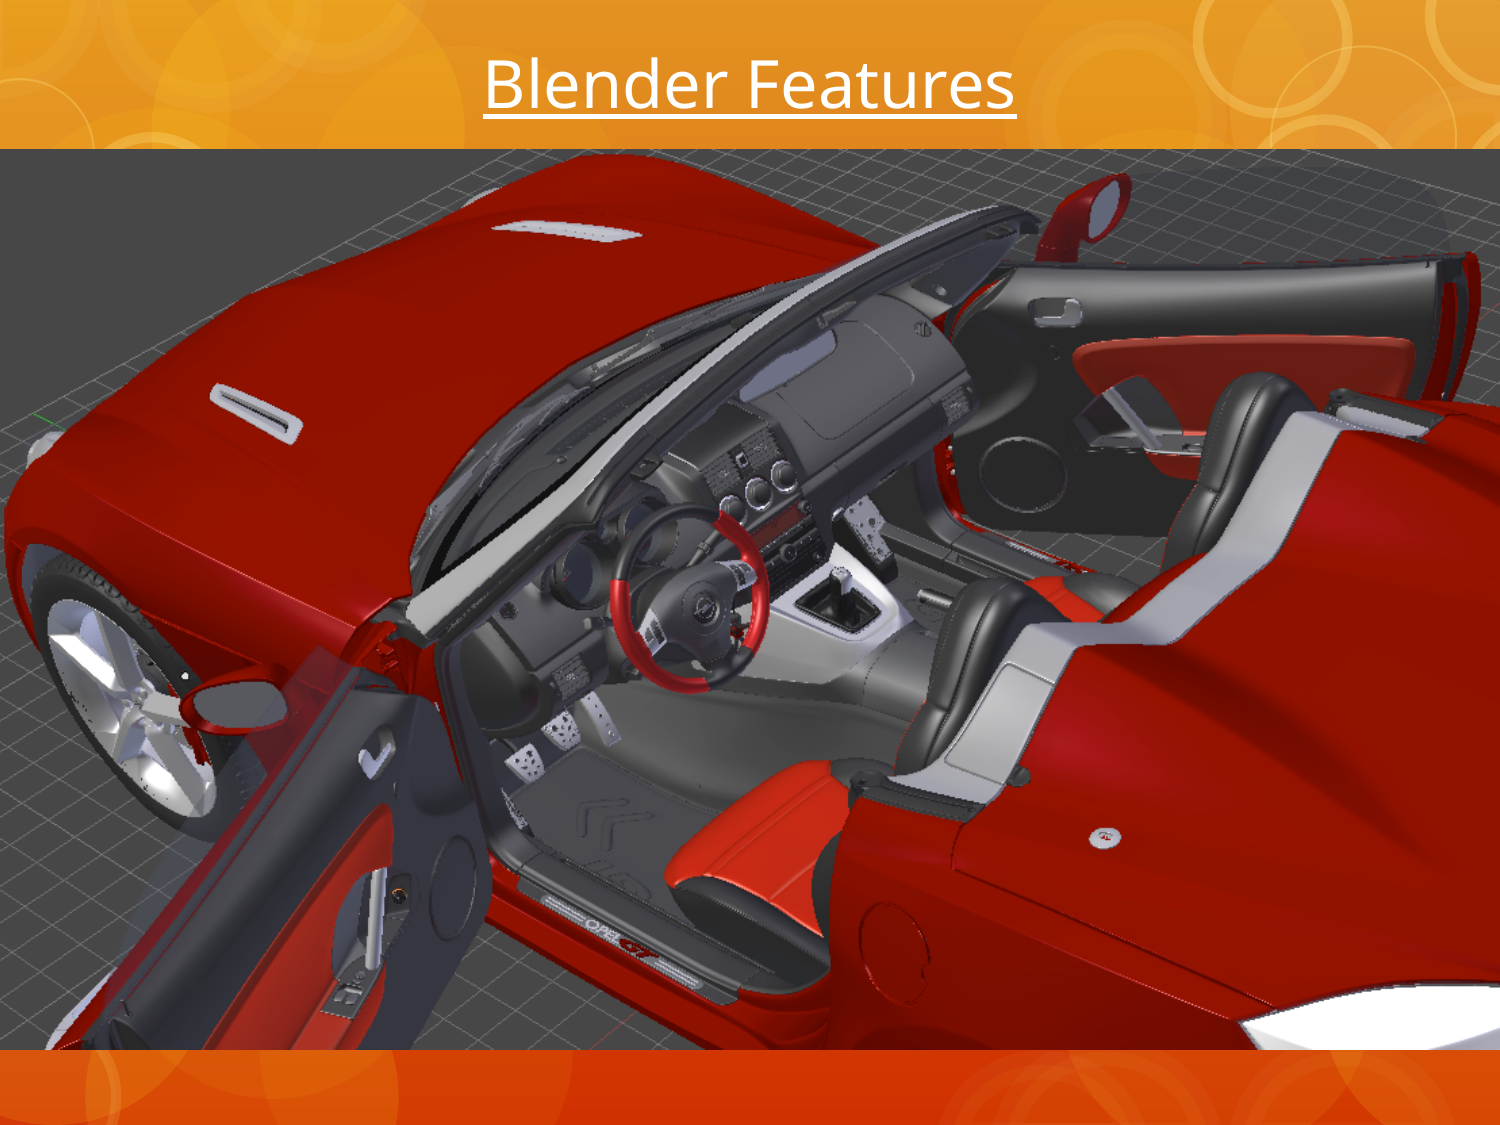

# Blender Features
Fast Modeling:
Blender’s comprehensive array of modeling tools make creating, transforming and editing your models a breeze.
Blender’s modeling tools include:
Keyboard shortcuts for a fast workflow
N-Gon support
Edge slide, collapse and dissolve
Grid and Bridge fill
Python scripting for custom tools and add-ons